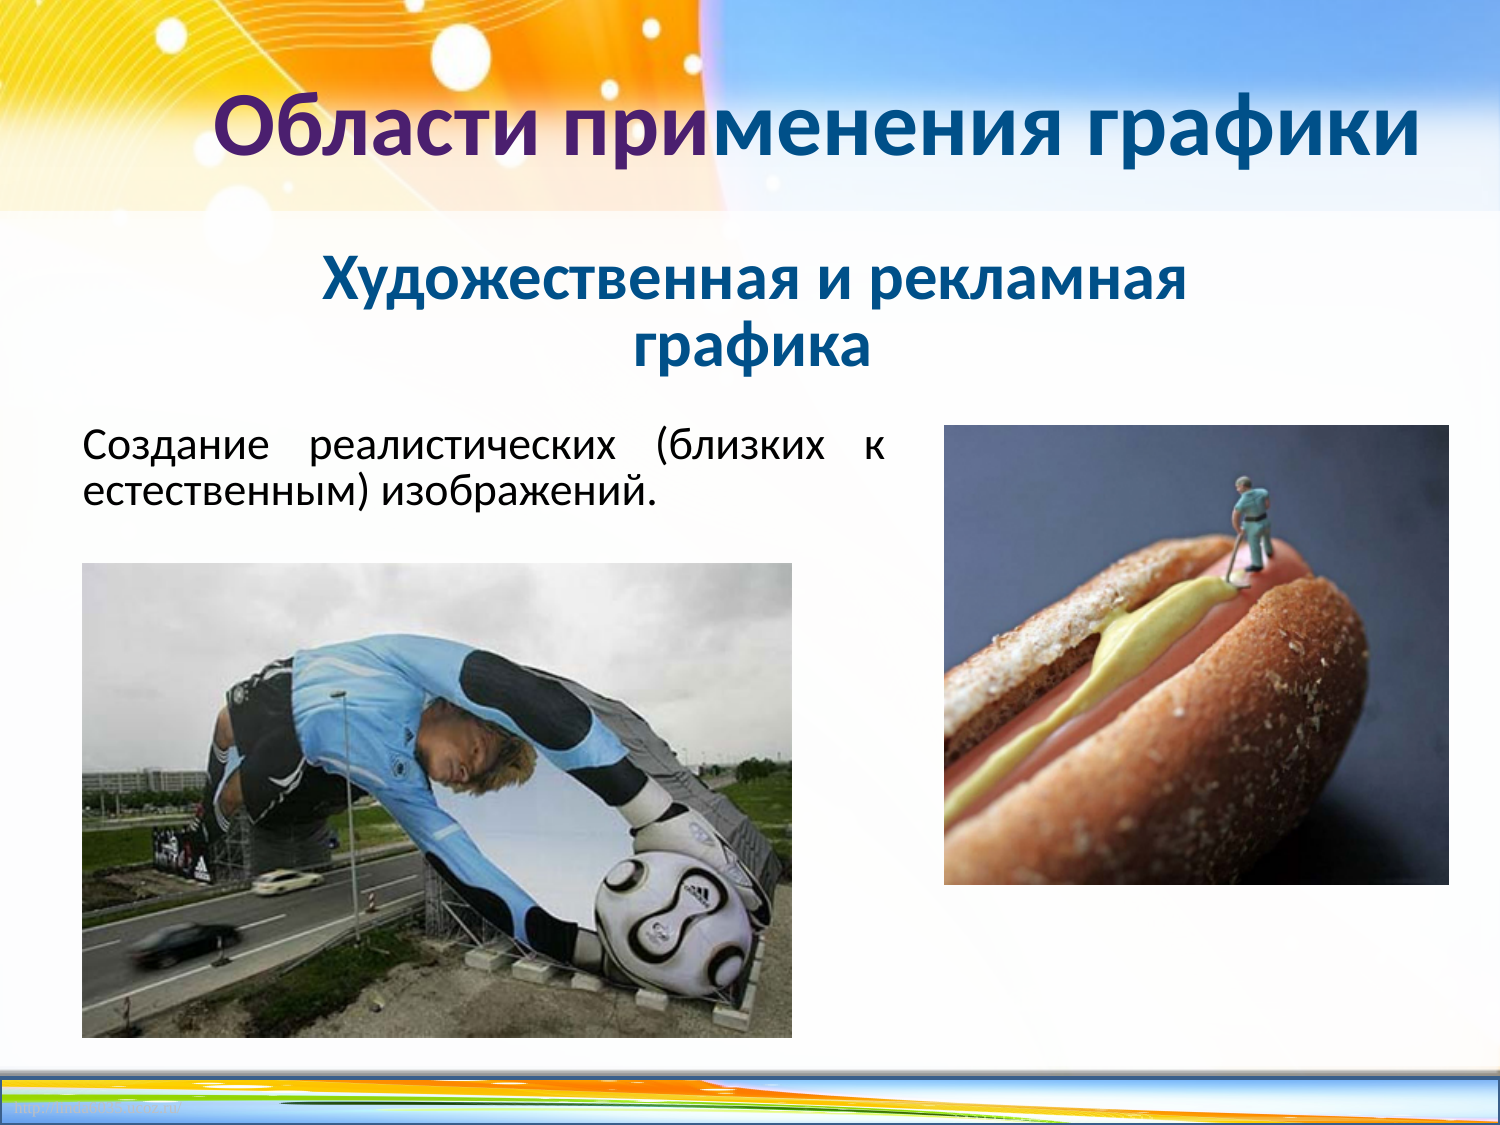

# Области применения графики
Художественная и рекламная графика
Создание реалистических (близких к естественным) изображений.